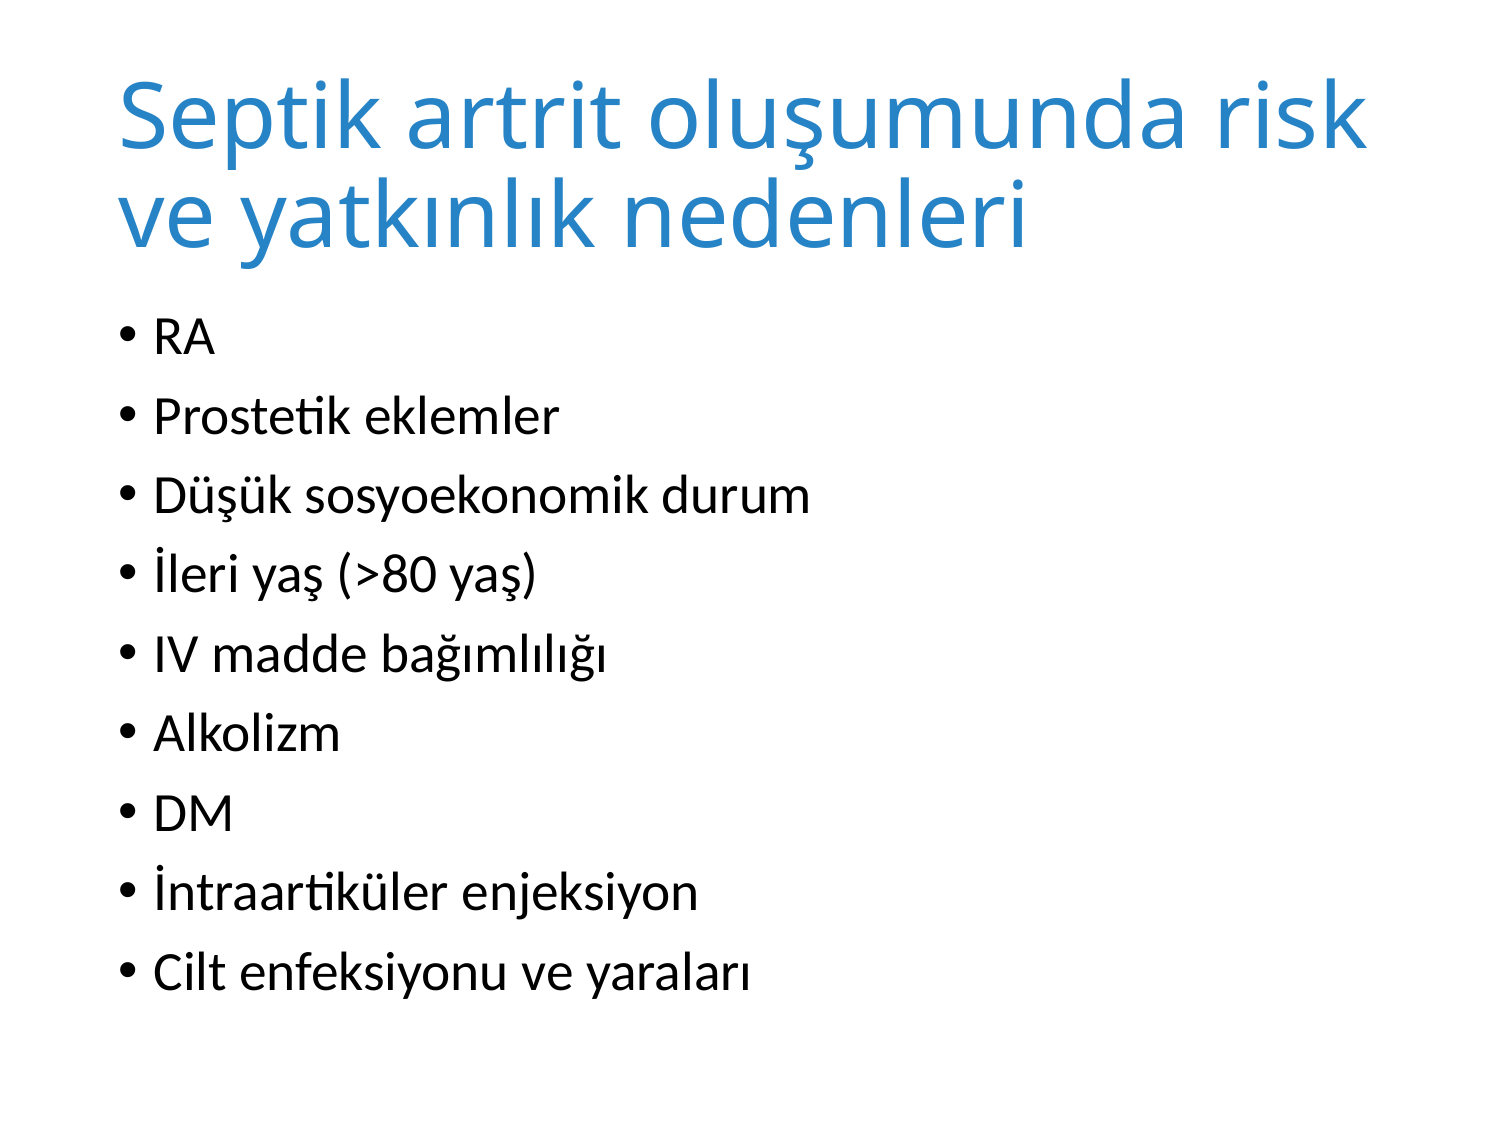

# Septik artrit oluşumunda risk ve yatkınlık nedenleri
RA
Prostetik eklemler
Düşük sosyoekonomik durum
İleri yaş (>80 yaş)
IV madde bağımlılığı
Alkolizm
DM
İntraartiküler enjeksiyon
Cilt enfeksiyonu ve yaraları